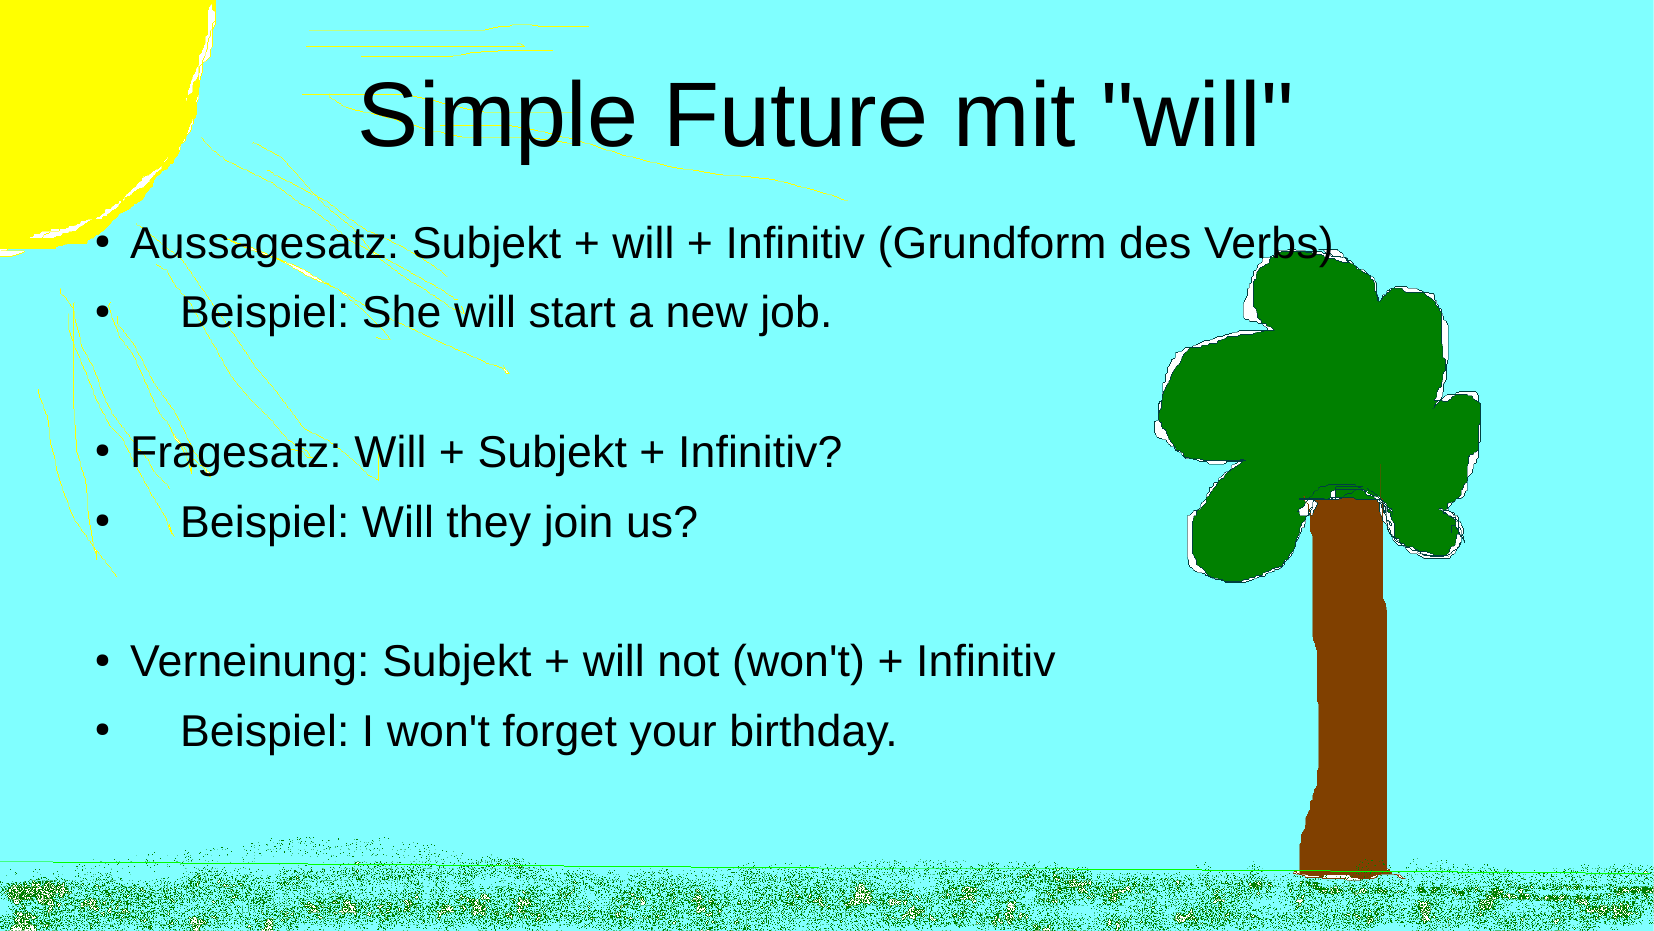

# Simple Future mit "will"
Aussagesatz: Subjekt + will + Infinitiv (Grundform des Verbs)
 Beispiel: She will start a new job.
Fragesatz: Will + Subjekt + Infinitiv?
 Beispiel: Will they join us?
Verneinung: Subjekt + will not (won't) + Infinitiv
 Beispiel: I won't forget your birthday.